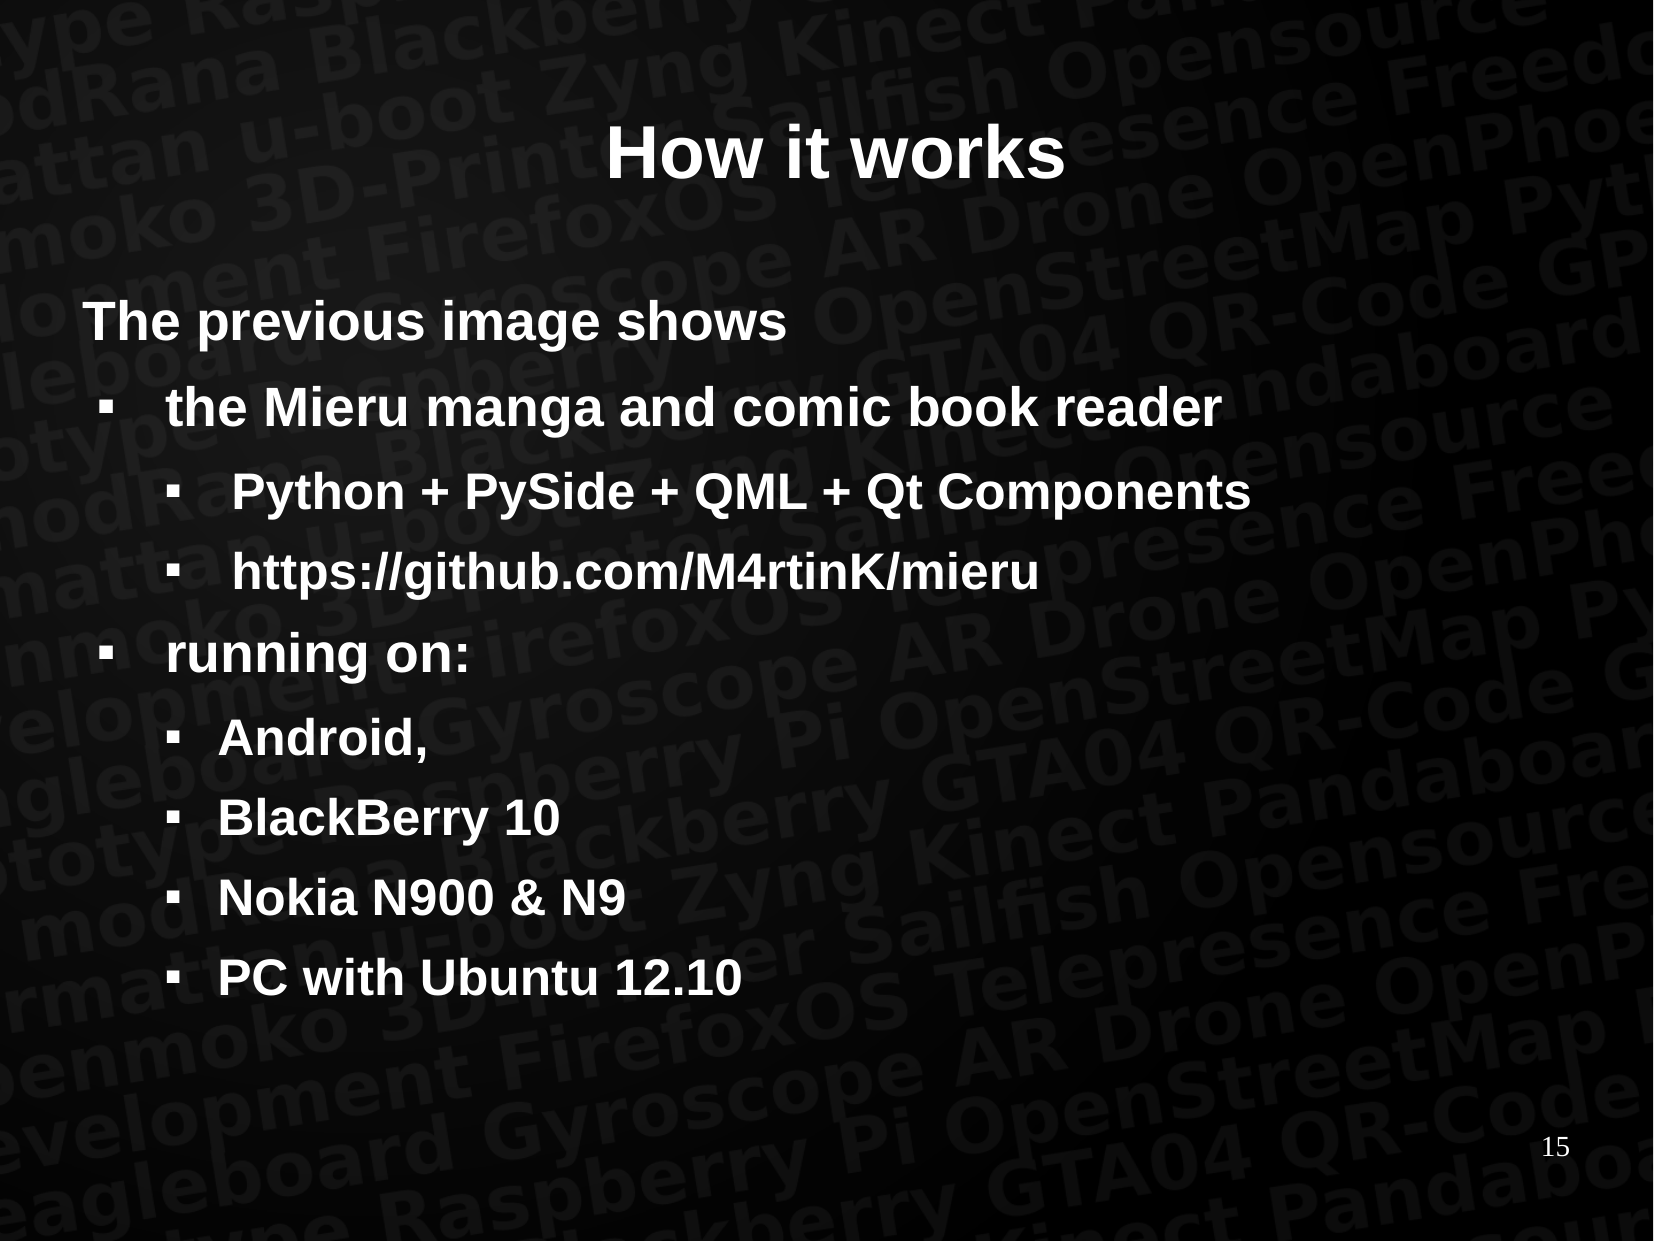

# How it works
The previous image shows
 the Mieru manga and comic book reader
 Python + PySide + QML + Qt Components
 https://github.com/M4rtinK/mieru
 running on:
Android,
BlackBerry 10
Nokia N900 & N9
PC with Ubuntu 12.10
15